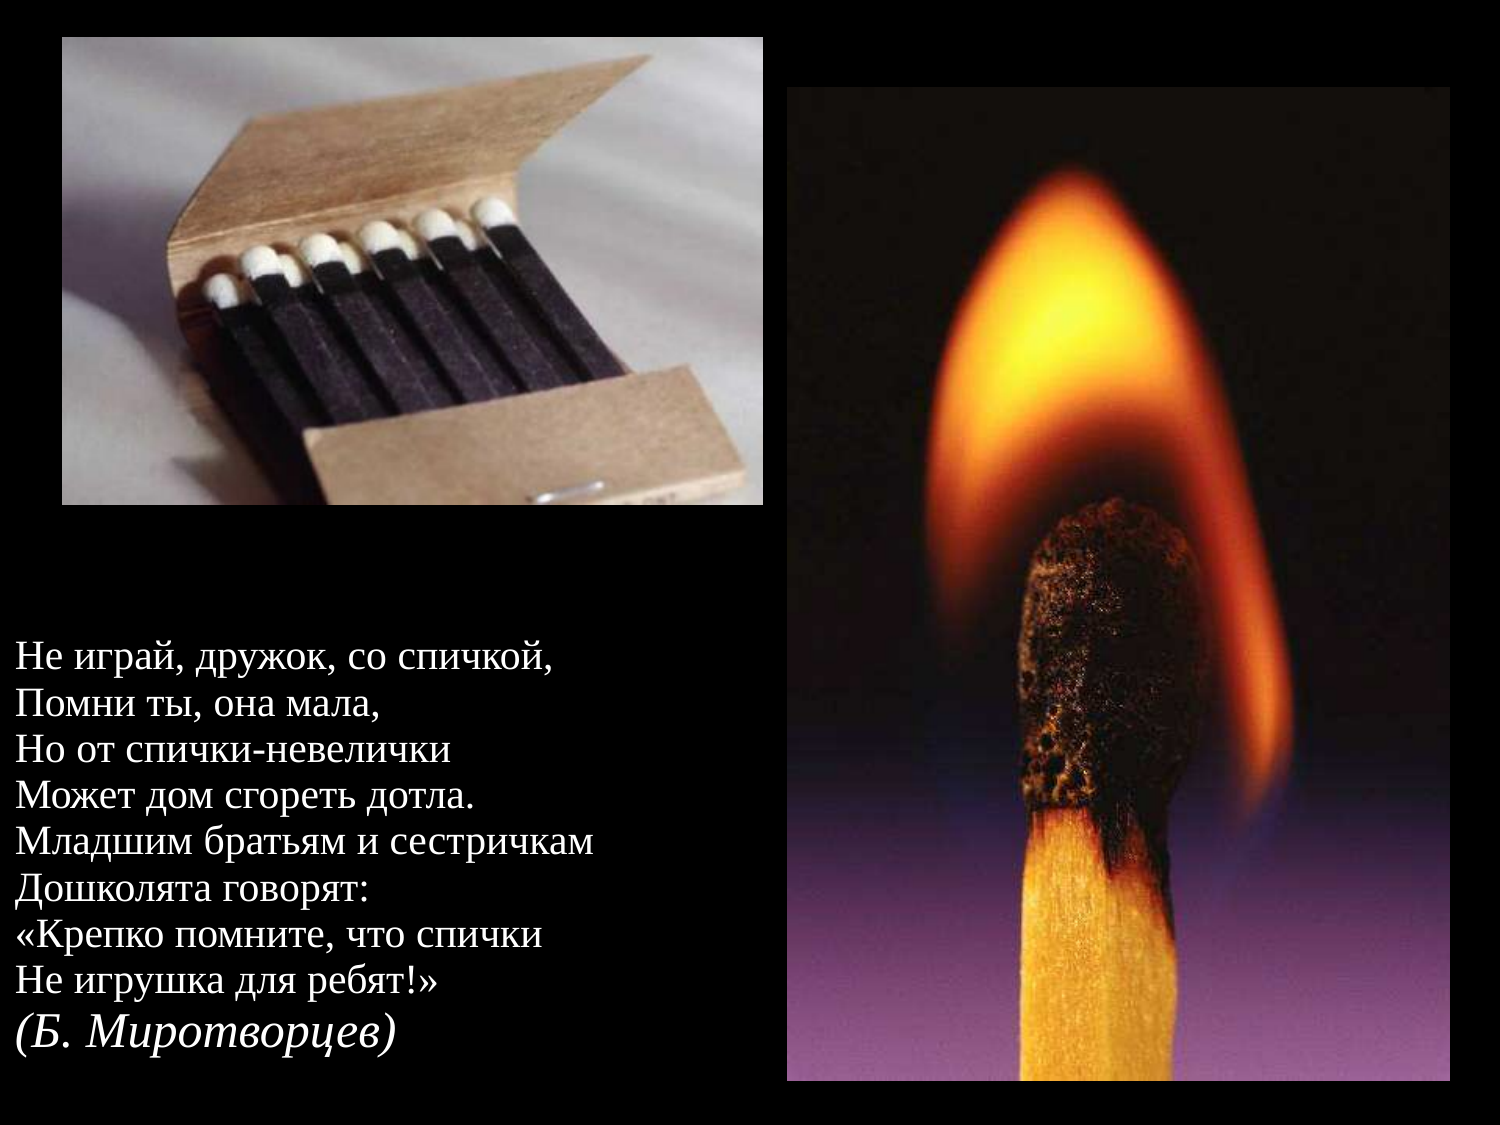

Не играй, дружок, со спичкой,
Помни ты, она мала,
Но от спички-невелички
Может дом сгореть дотла.
Младшим братьям и сестричкам
Дошколята говорят:
«Крепко помните, что спички
Не игрушка для ребят!»
(Б. Миротворцев)
# Не играй, дружок, со спичкой, помни ты, она мала, но от спички-невелички может дом сгореть дотла. Младшим братьям и сестричкам дошколята говорят: «крепко помните, что спички не игрушка для ребят!» (Б. Миротворцев).